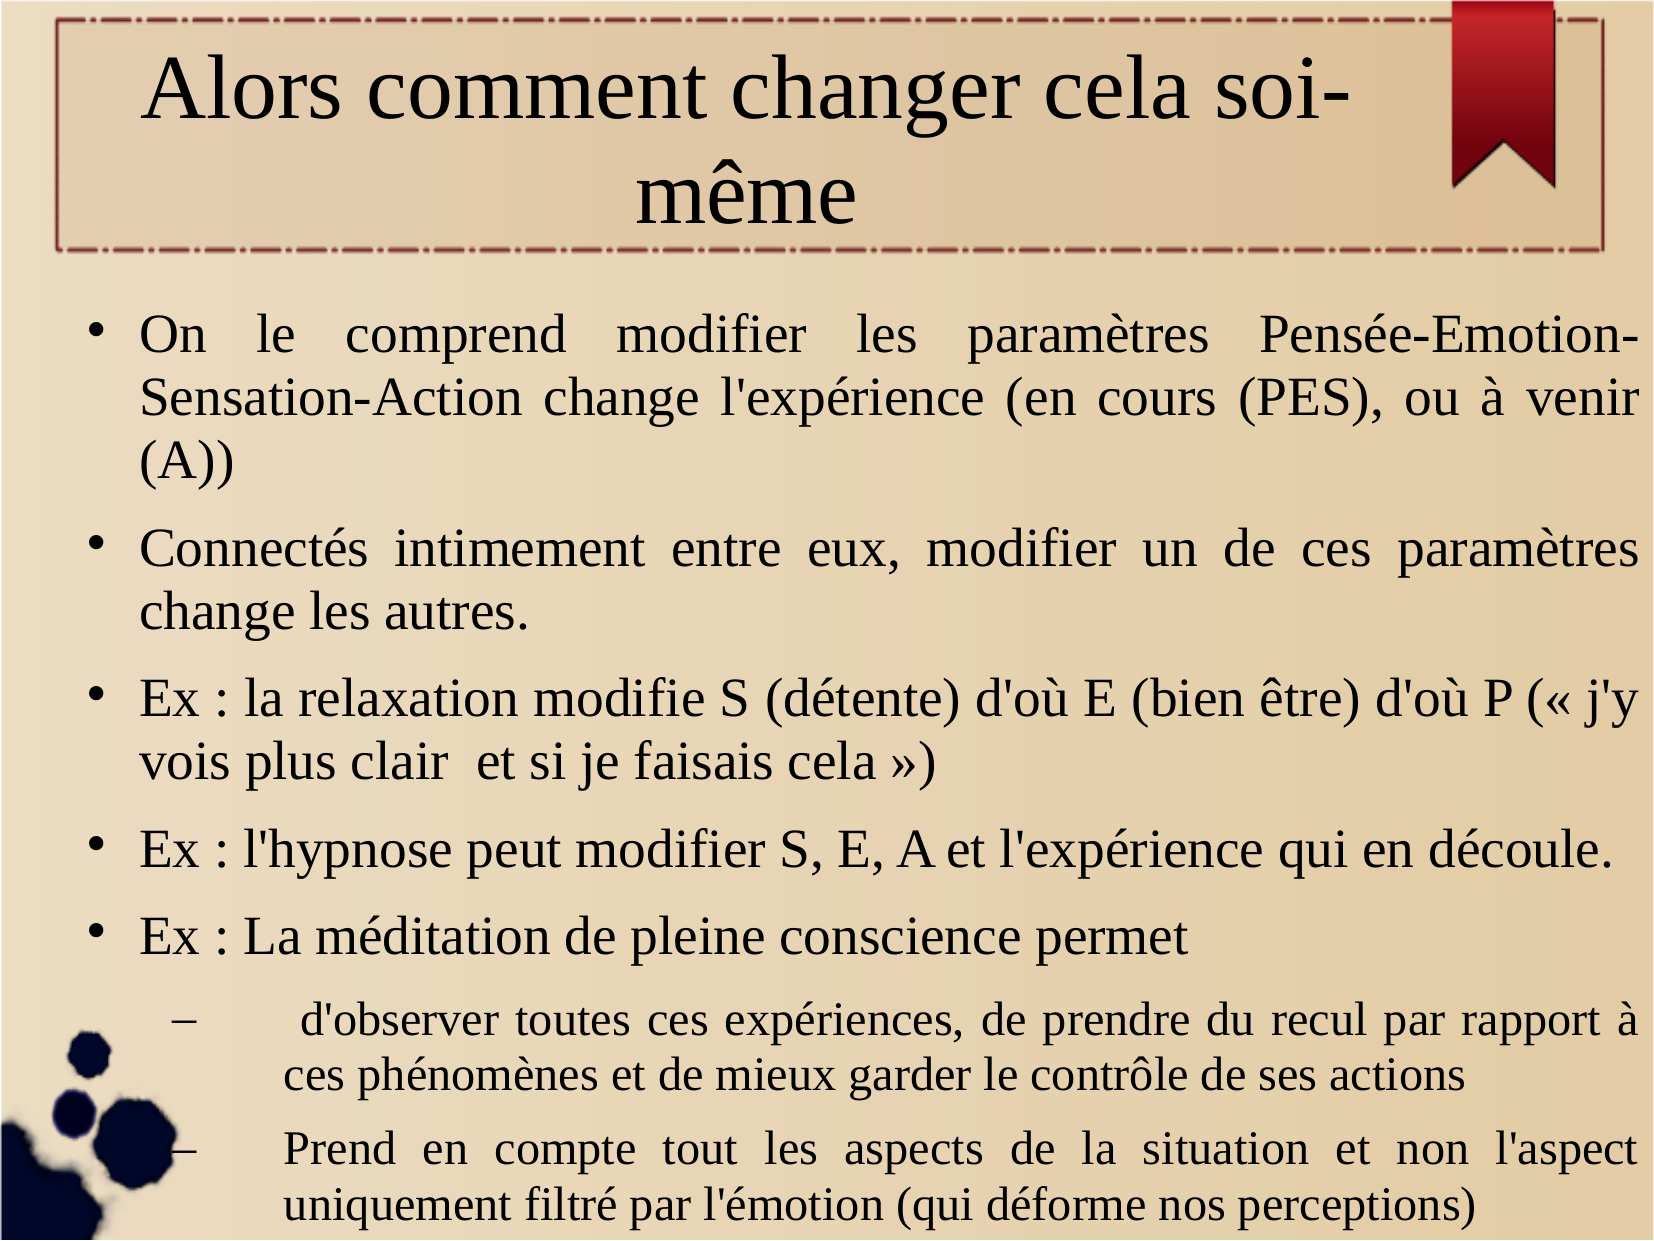

# Alors comment changer cela soi- même
On le comprend modifier les paramètres Pensée-Emotion-Sensation-Action change l'expérience (en cours (PES), ou à venir (A))
Connectés intimement entre eux, modifier un de ces paramètres change les autres.
Ex : la relaxation modifie S (détente) d'où E (bien être) d'où P (« j'y vois plus clair  et si je faisais cela »)
Ex : l'hypnose peut modifier S, E, A et l'expérience qui en découle.
Ex : La méditation de pleine conscience permet
 d'observer toutes ces expériences, de prendre du recul par rapport à ces phénomènes et de mieux garder le contrôle de ses actions
Prend en compte tout les aspects de la situation et non l'aspect uniquement filtré par l'émotion (qui déforme nos perceptions)